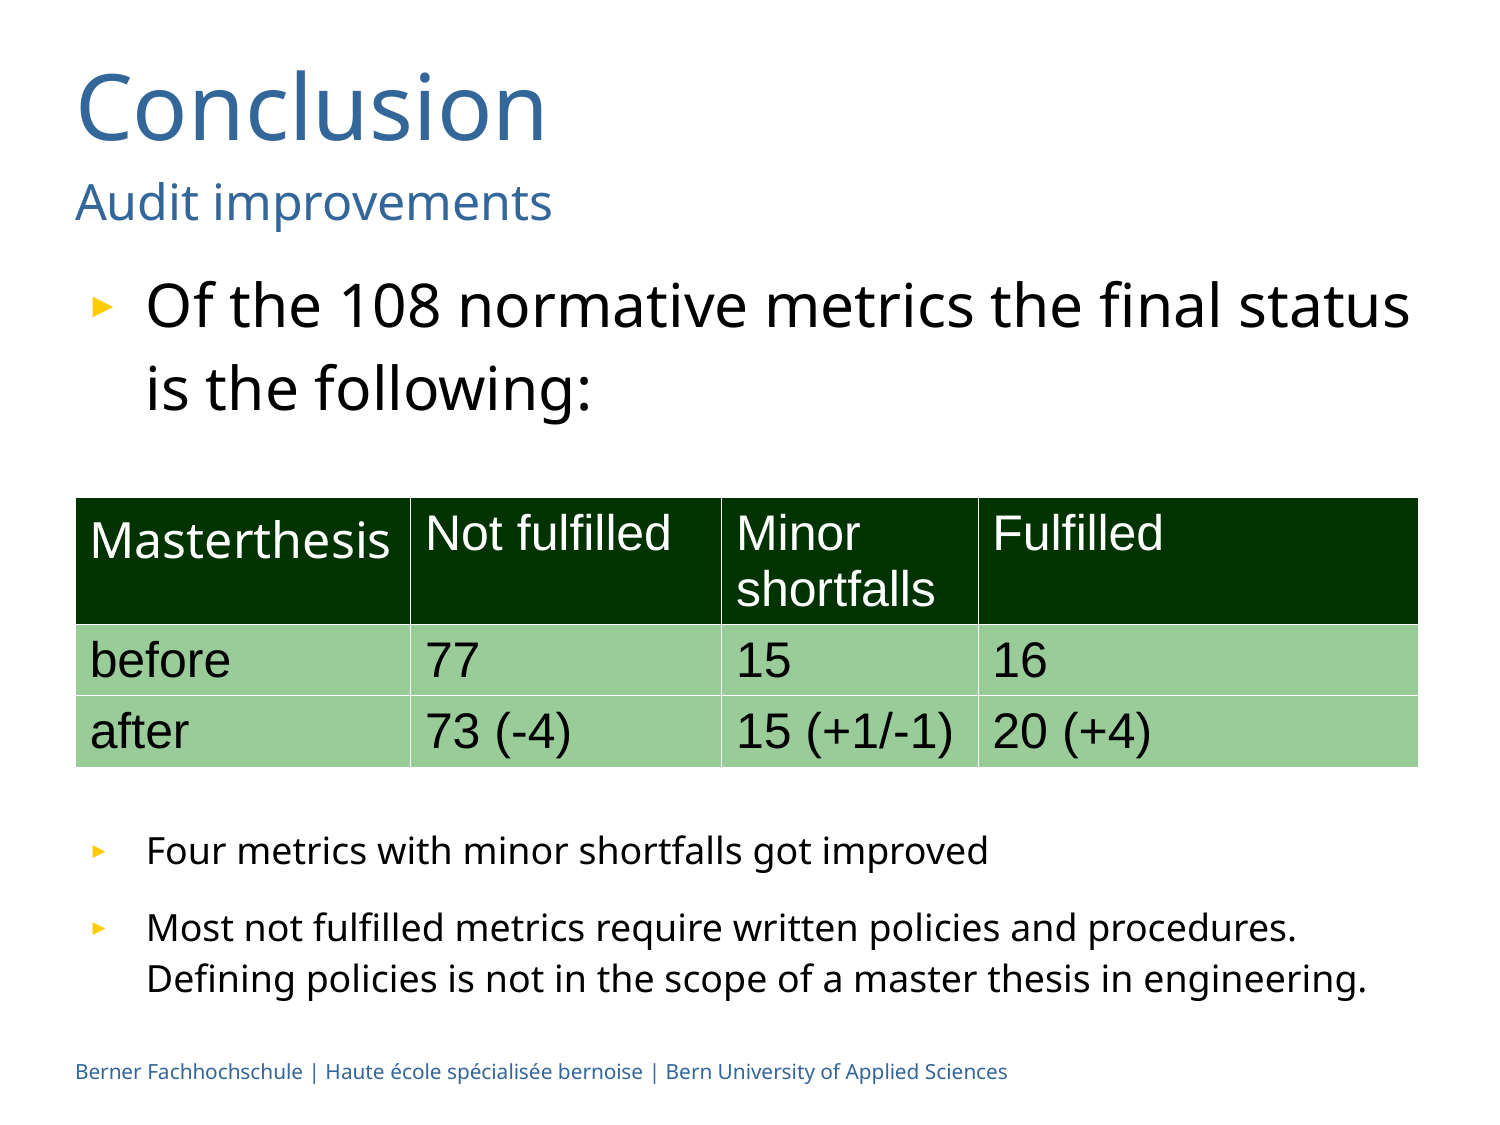

# Conclusion Audit improvements
Of the 108 normative metrics the final status is the following:
| Masterthesis | Not fulfilled | Minor shortfalls | Fulfilled |
| --- | --- | --- | --- |
| before | 77 | 15 | 16 |
| after | 73 (-4) | 15 (+1/-1) | 20 (+4) |
Four metrics with minor shortfalls got improved
Most not fulfilled metrics require written policies and procedures. Defining policies is not in the scope of a master thesis in engineering.